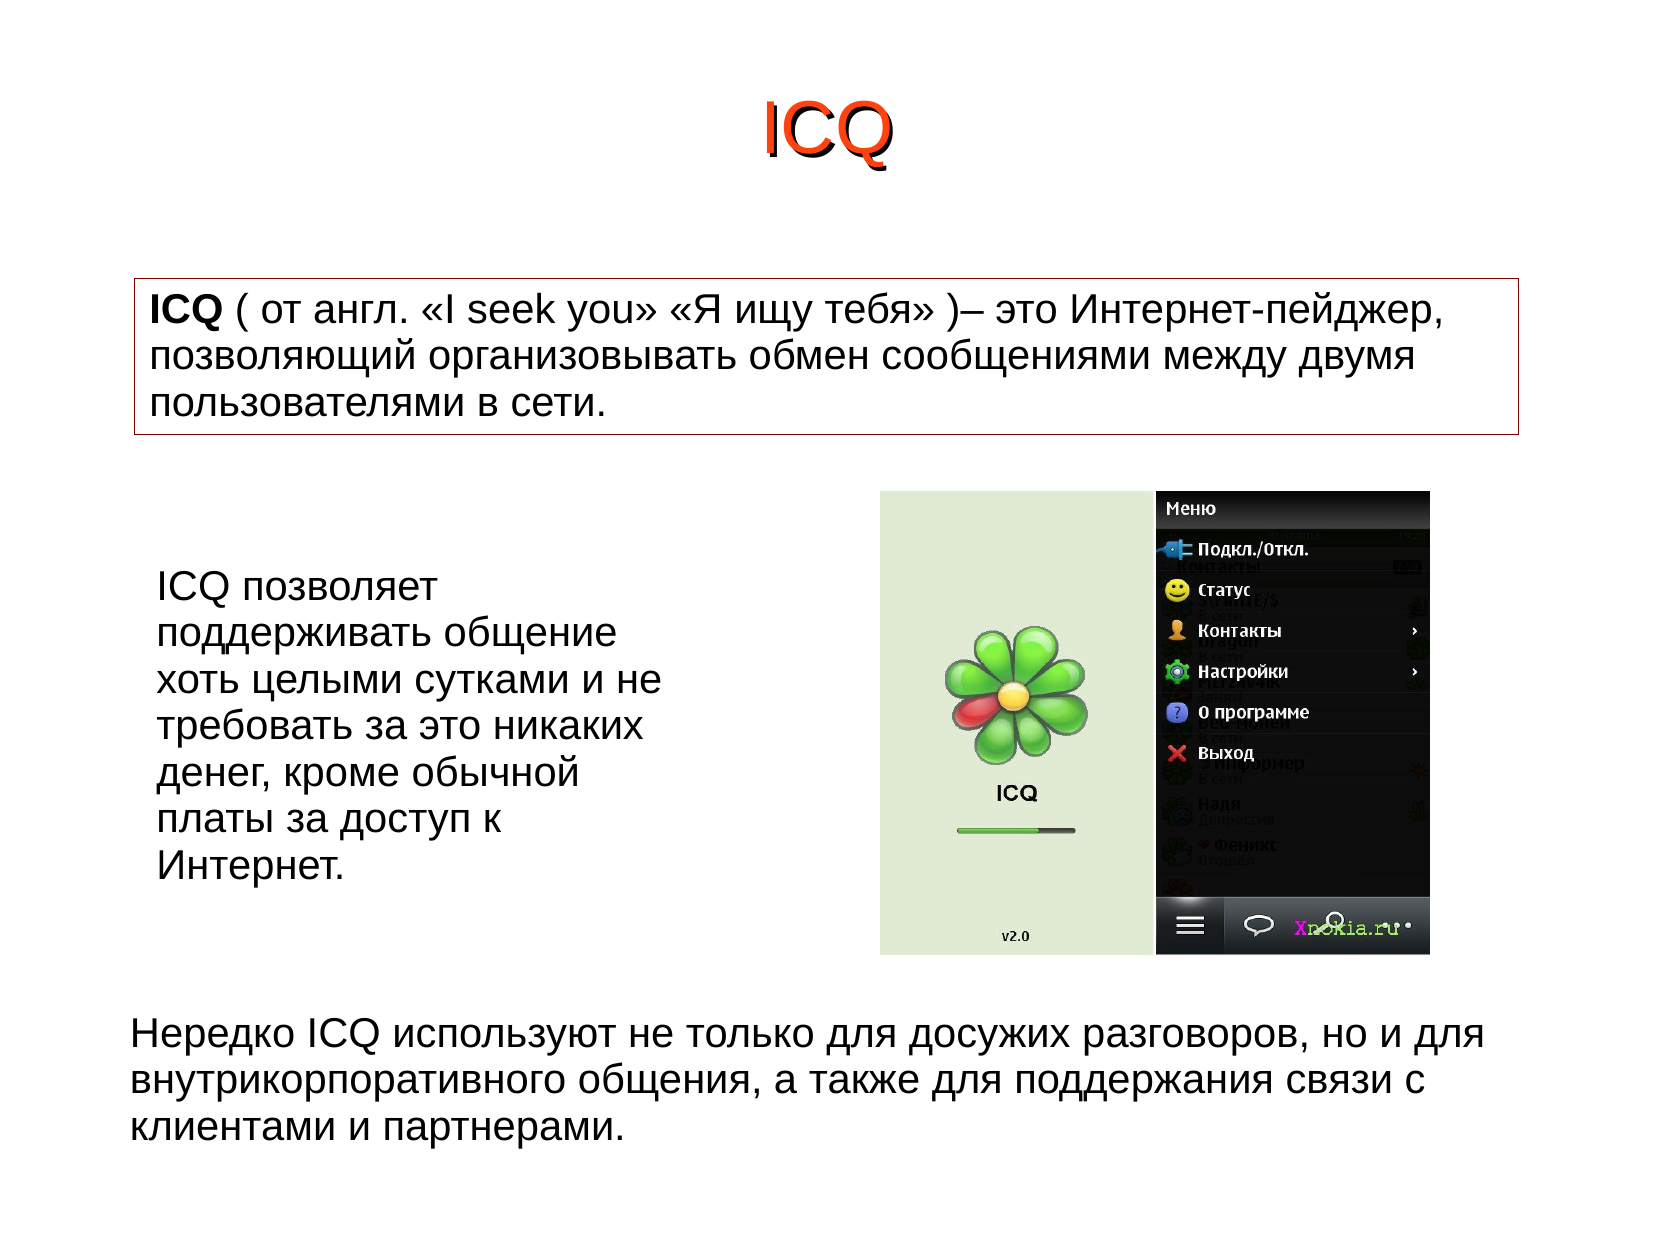

ICQ
ICQ ( от англ. «I seek you» «Я ищу тебя» )– это Интернет-пейджер, позволяющий организовывать обмен сообщениями между двумя пользователями в сети.
ICQ позволяет поддерживать общение хоть целыми сутками и не требовать за это никаких денег, кроме обычной платы за доступ к Интернет.
Нередко ICQ используют не только для досужих разговоров, но и для внутрикорпоративного общения, а также для поддержания связи с клиентами и партнерами.